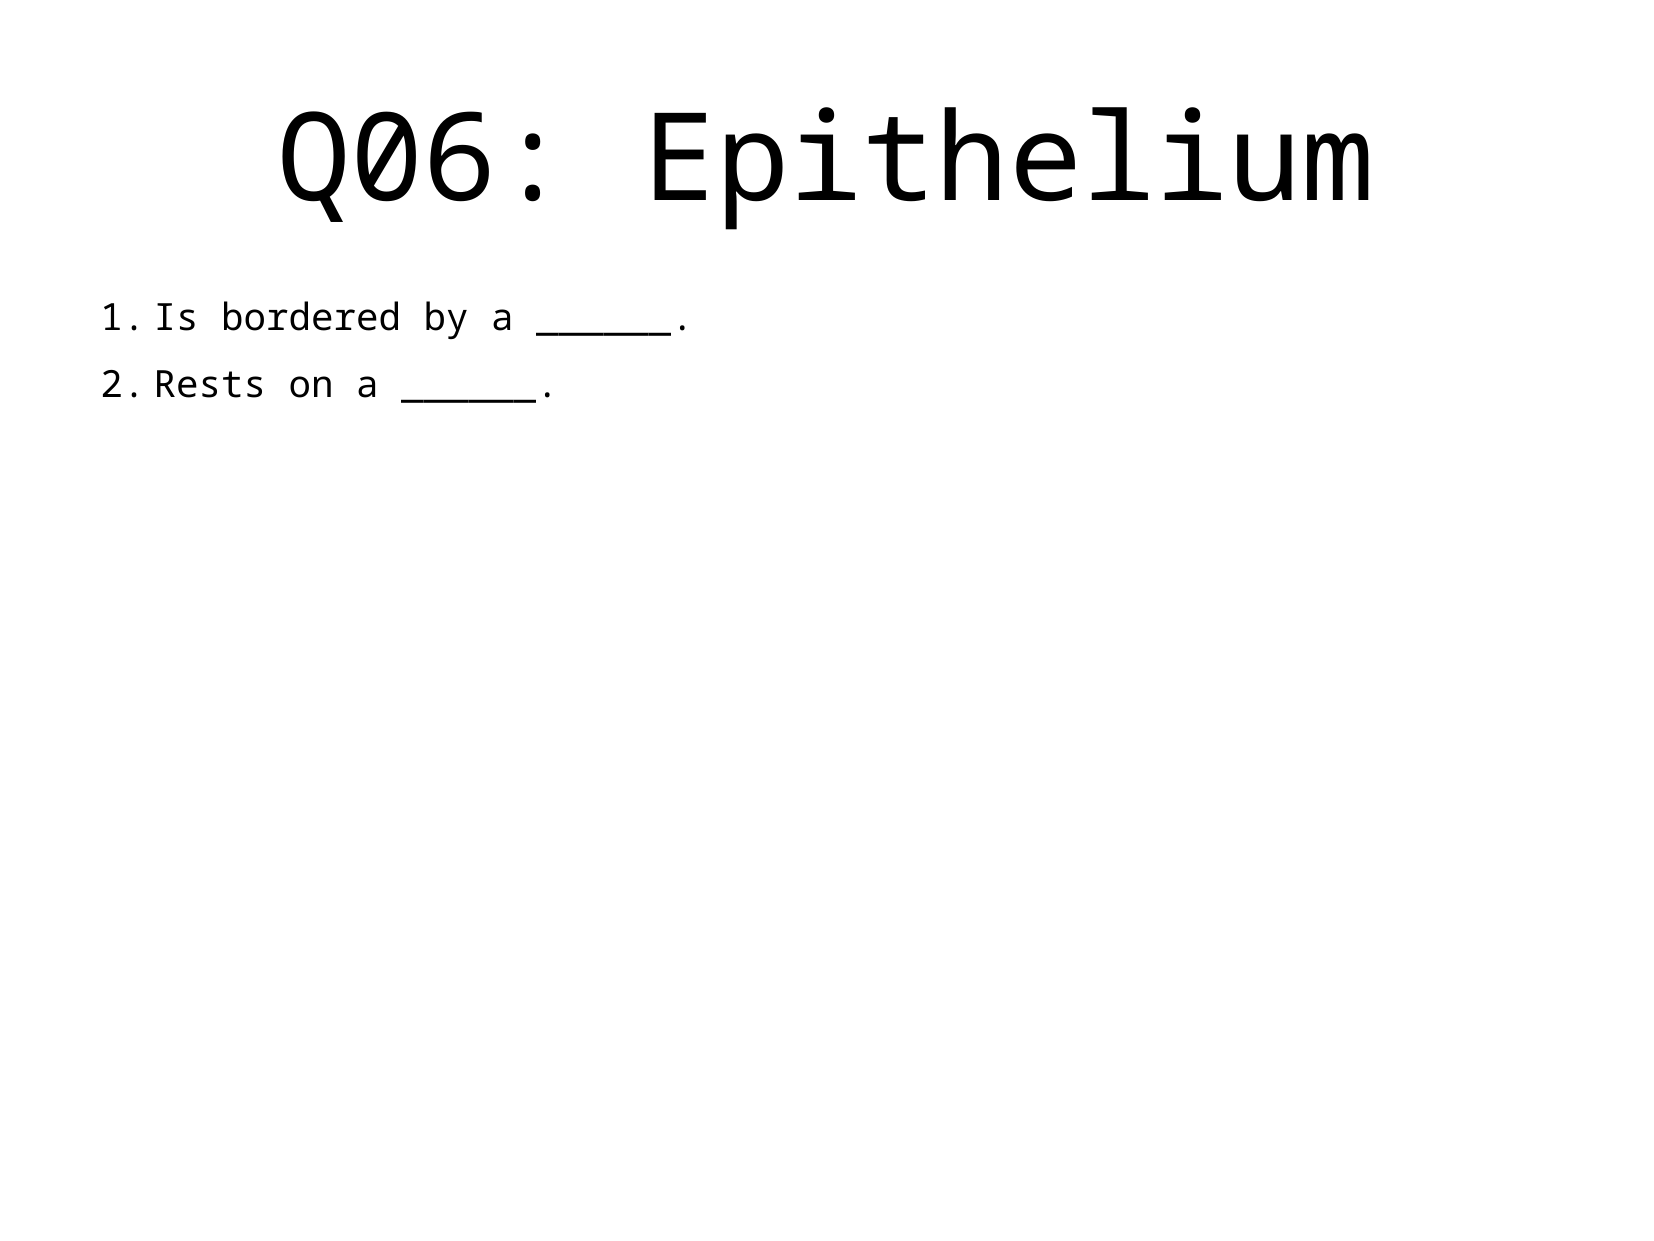

# Q06: Epithelium
Is bordered by a ______.
Rests on a ______.